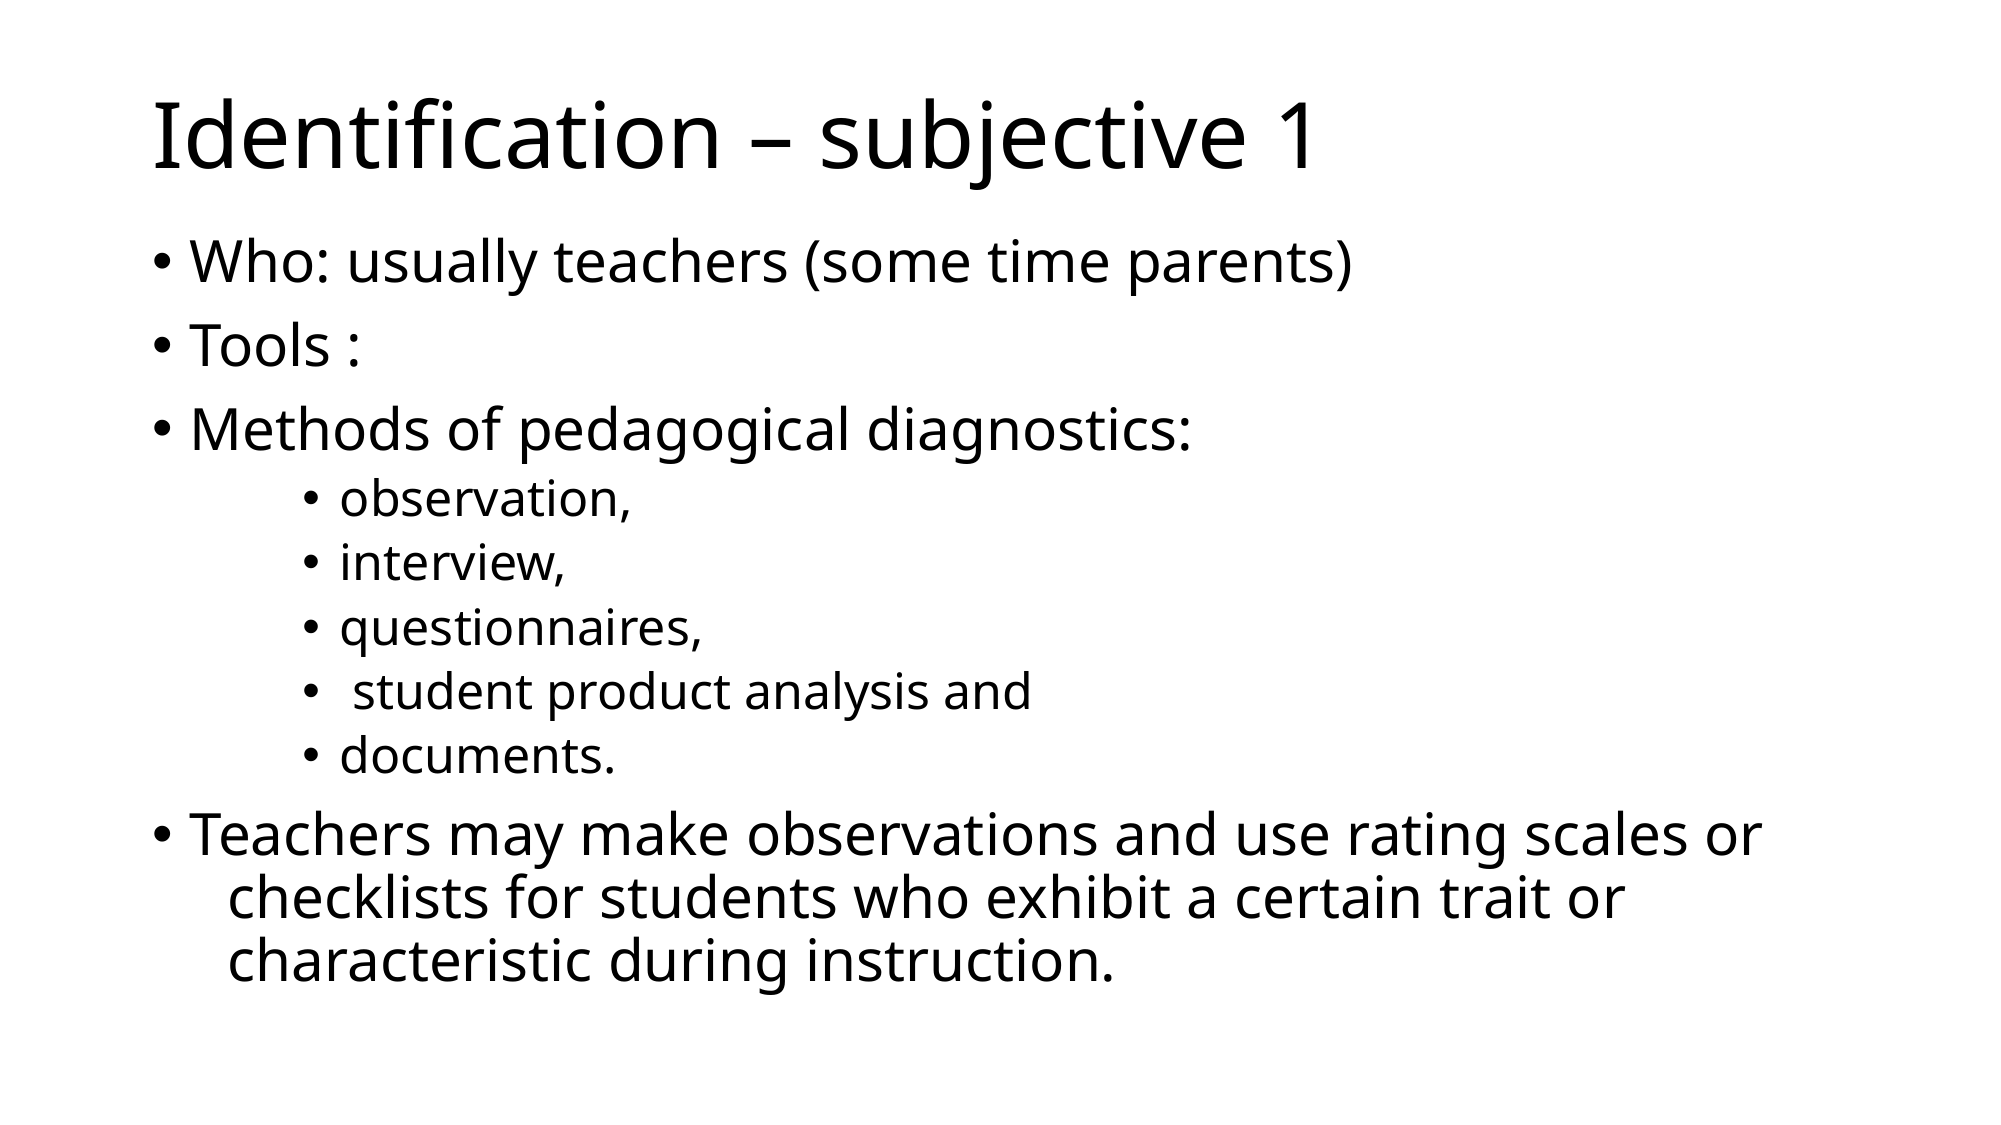

# Identification – subjective 1
Who: usually teachers (some time parents)
Tools :
Methods of pedagogical diagnostics:
observation,
interview,
questionnaires,
 student product analysis and
documents.
Teachers may make observations and use rating scales or checklists for students who exhibit a certain trait or characteristic during instruction.